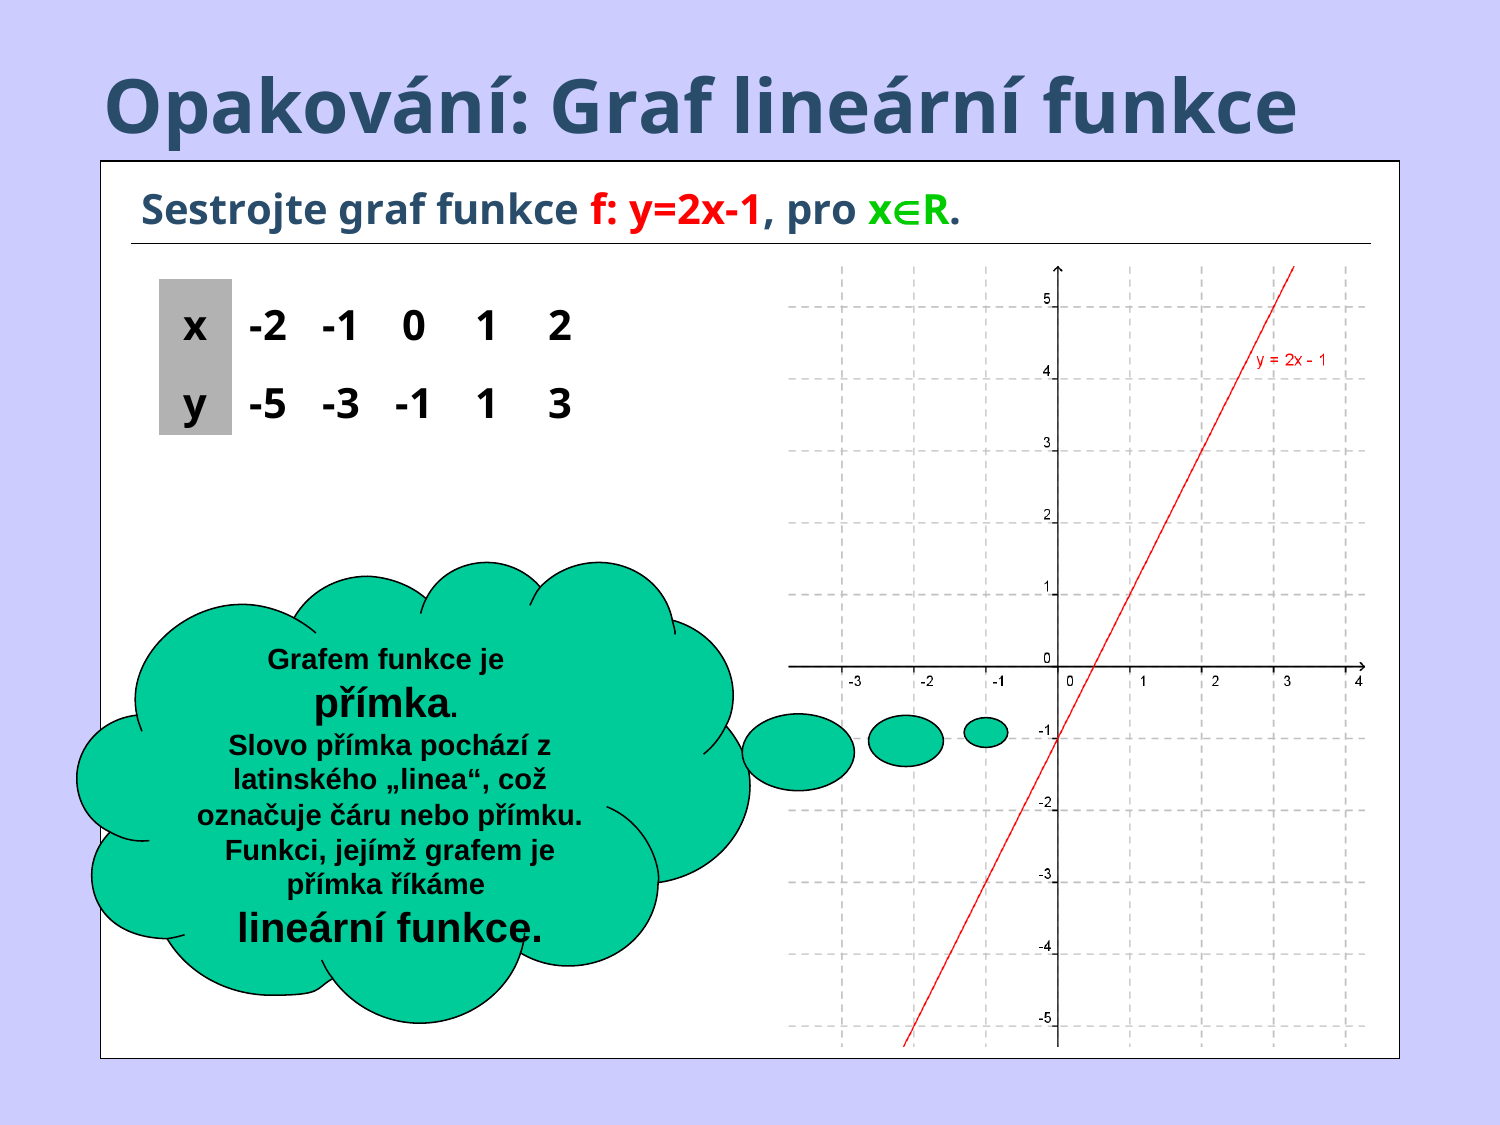

# Opakování: Graf lineární funkce
Sestrojte graf funkce f: y=2x-1, pro xR.
| x | -2 | -1 | 0 | 1 | 2 |
| --- | --- | --- | --- | --- | --- |
| y | -5 | -3 | -1 | 1 | 3 |
Grafem funkce je
přímka.
Slovo přímka pochází z latinského „linea“, což označuje čáru nebo přímku.
Funkci, jejímž grafem je přímka říkáme
lineární funkce.